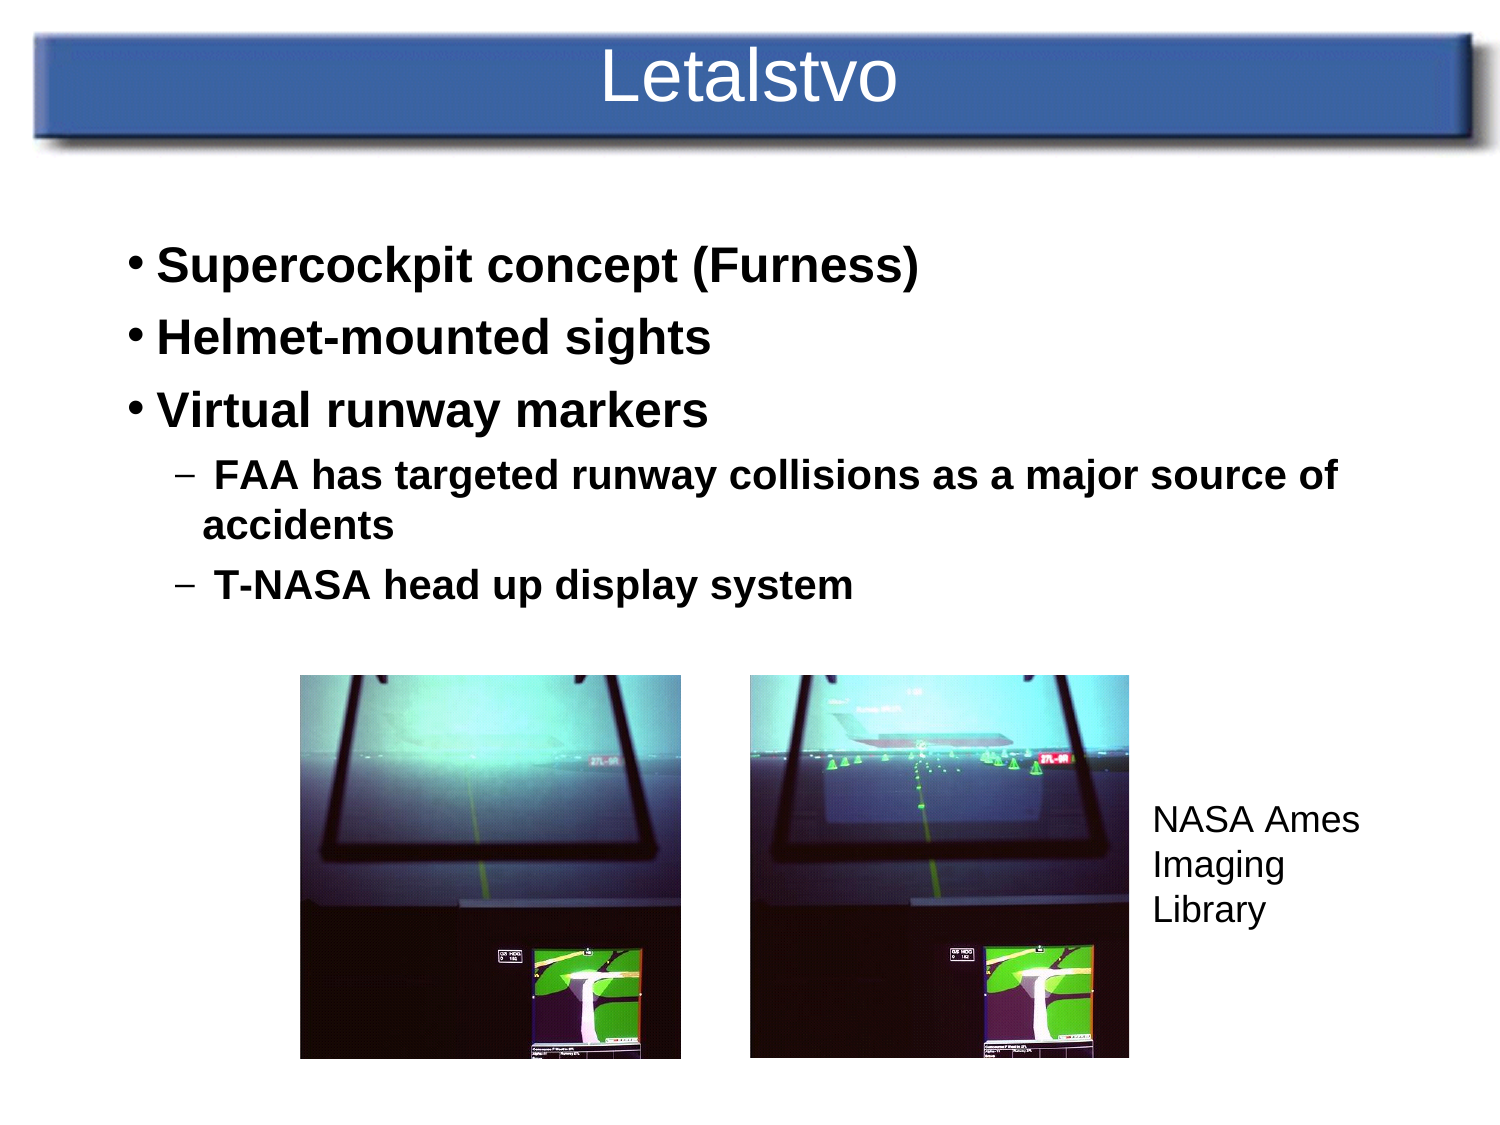

# Letalstvo
Supercockpit concept (Furness)
Helmet-mounted sights
Virtual runway markers
 FAA has targeted runway collisions as a major source of accidents
 T-NASA head up display system
NASA Ames Imaging Library